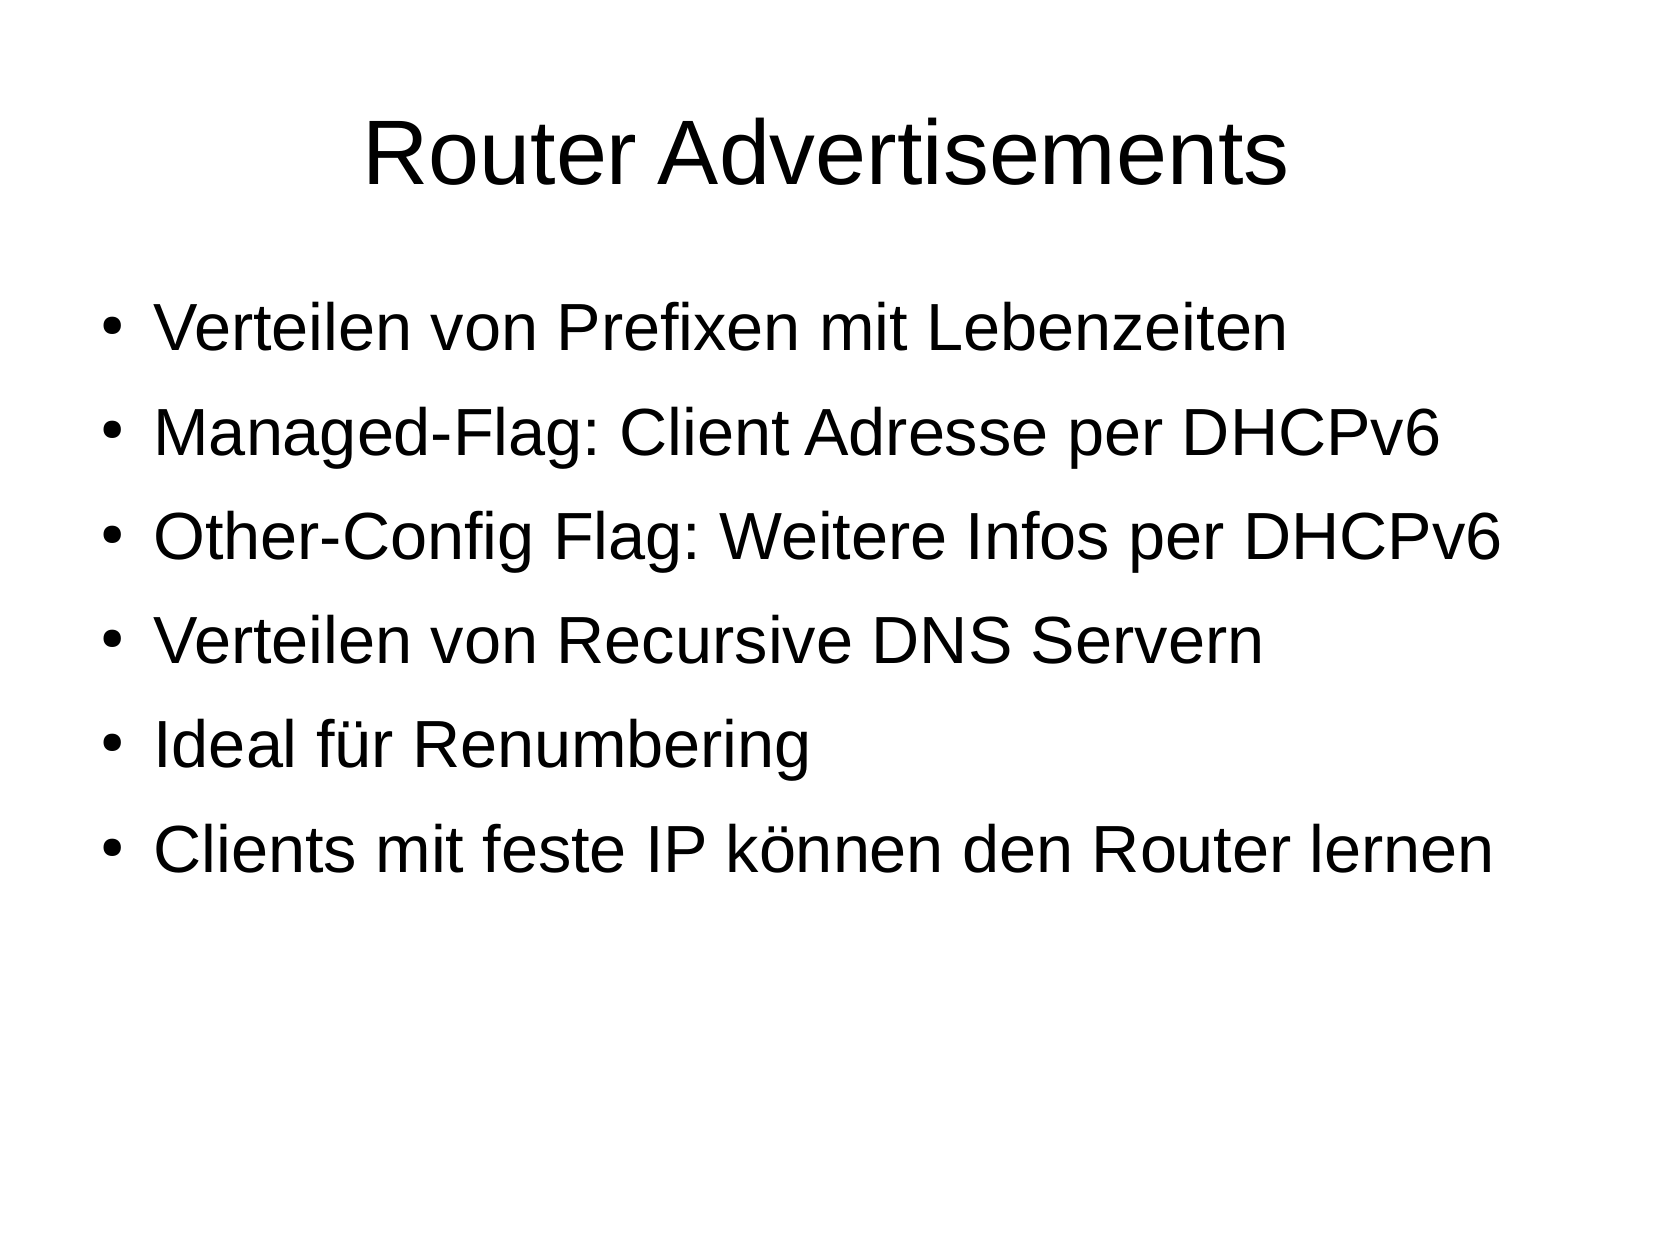

# Router Advertisements
Verteilen von Prefixen mit Lebenzeiten
Managed-Flag: Client Adresse per DHCPv6
Other-Config Flag: Weitere Infos per DHCPv6
Verteilen von Recursive DNS Servern
Ideal für Renumbering
Clients mit feste IP können den Router lernen